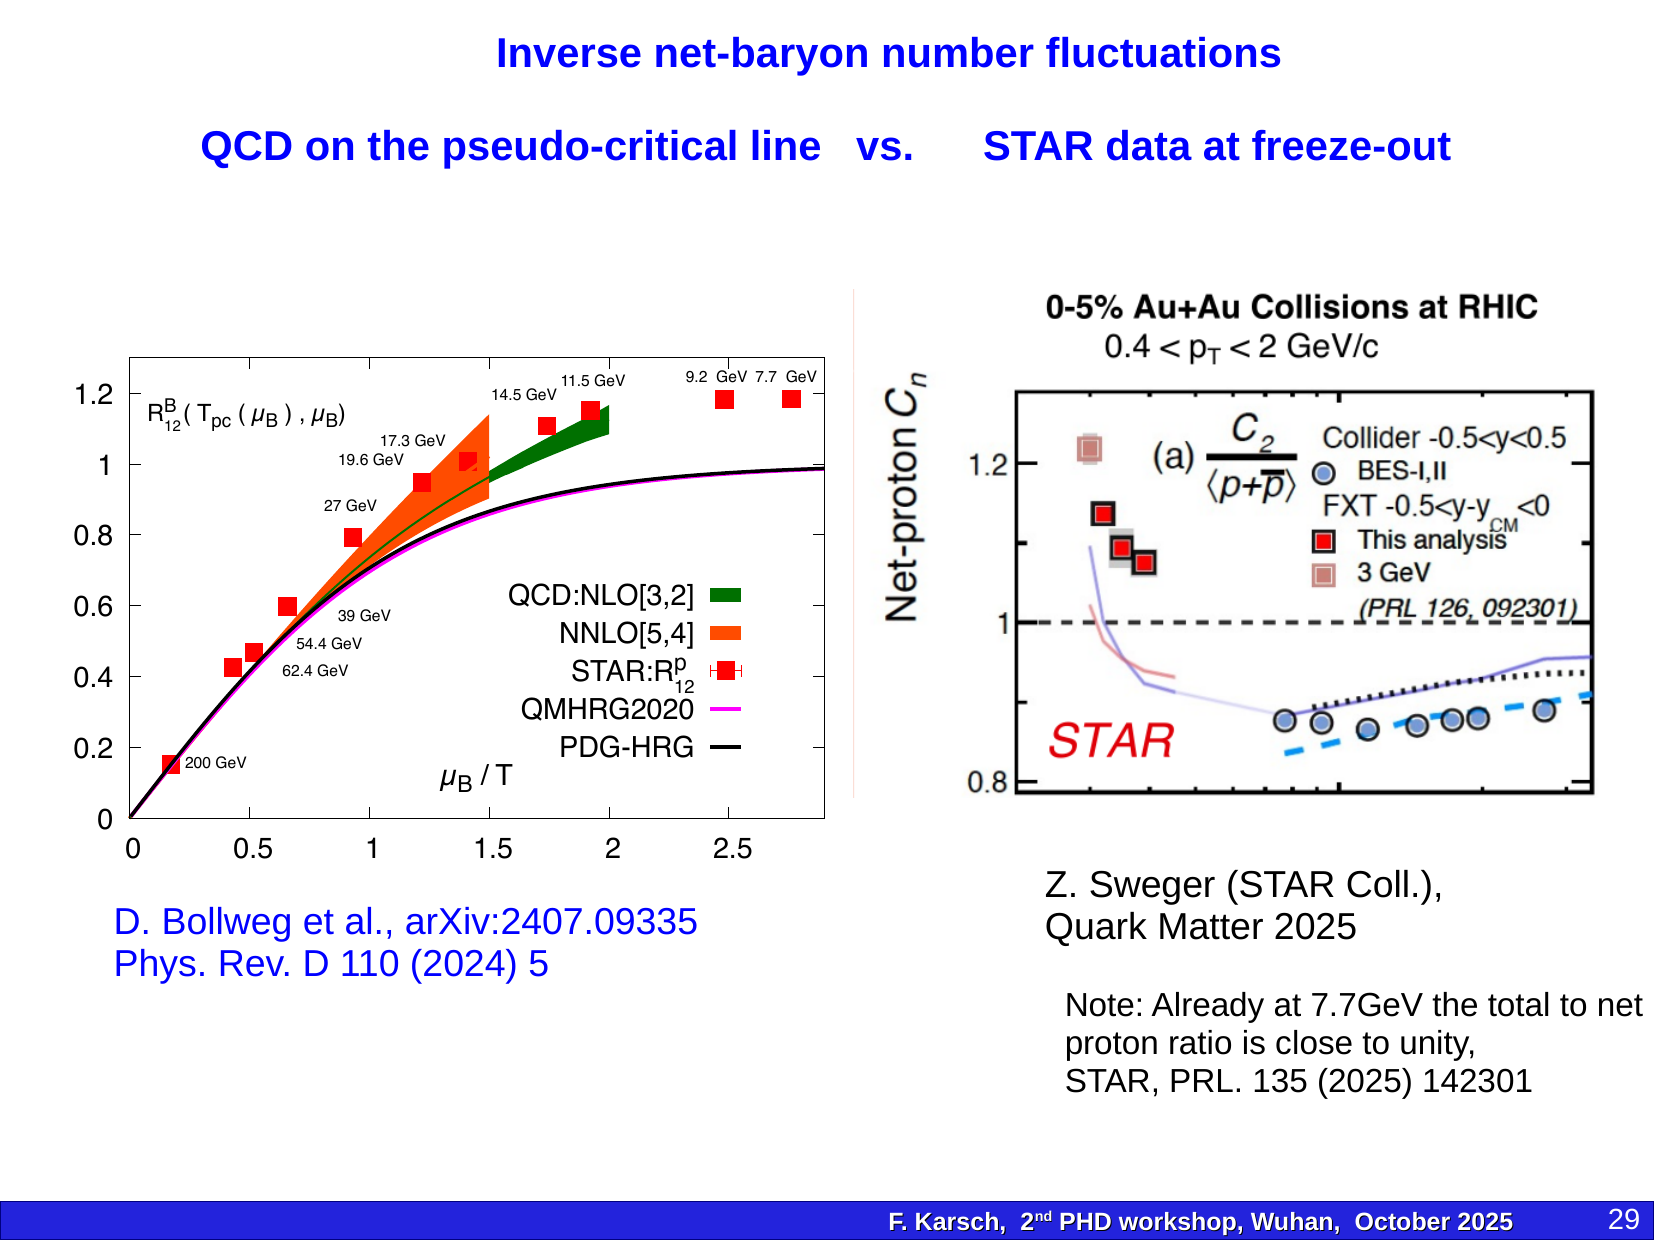

Inverse net-baryon number fluctuations
QCD on the pseudo-critical line vs. STAR data at freeze-out
Z. Sweger (STAR Coll.),
Quark Matter 2025
D. Bollweg et al., arXiv:2407.09335
Phys. Rev. D 110 (2024) 5
Note: Already at 7.7GeV the total to net
proton ratio is close to unity,
STAR, PRL. 135 (2025) 142301
29